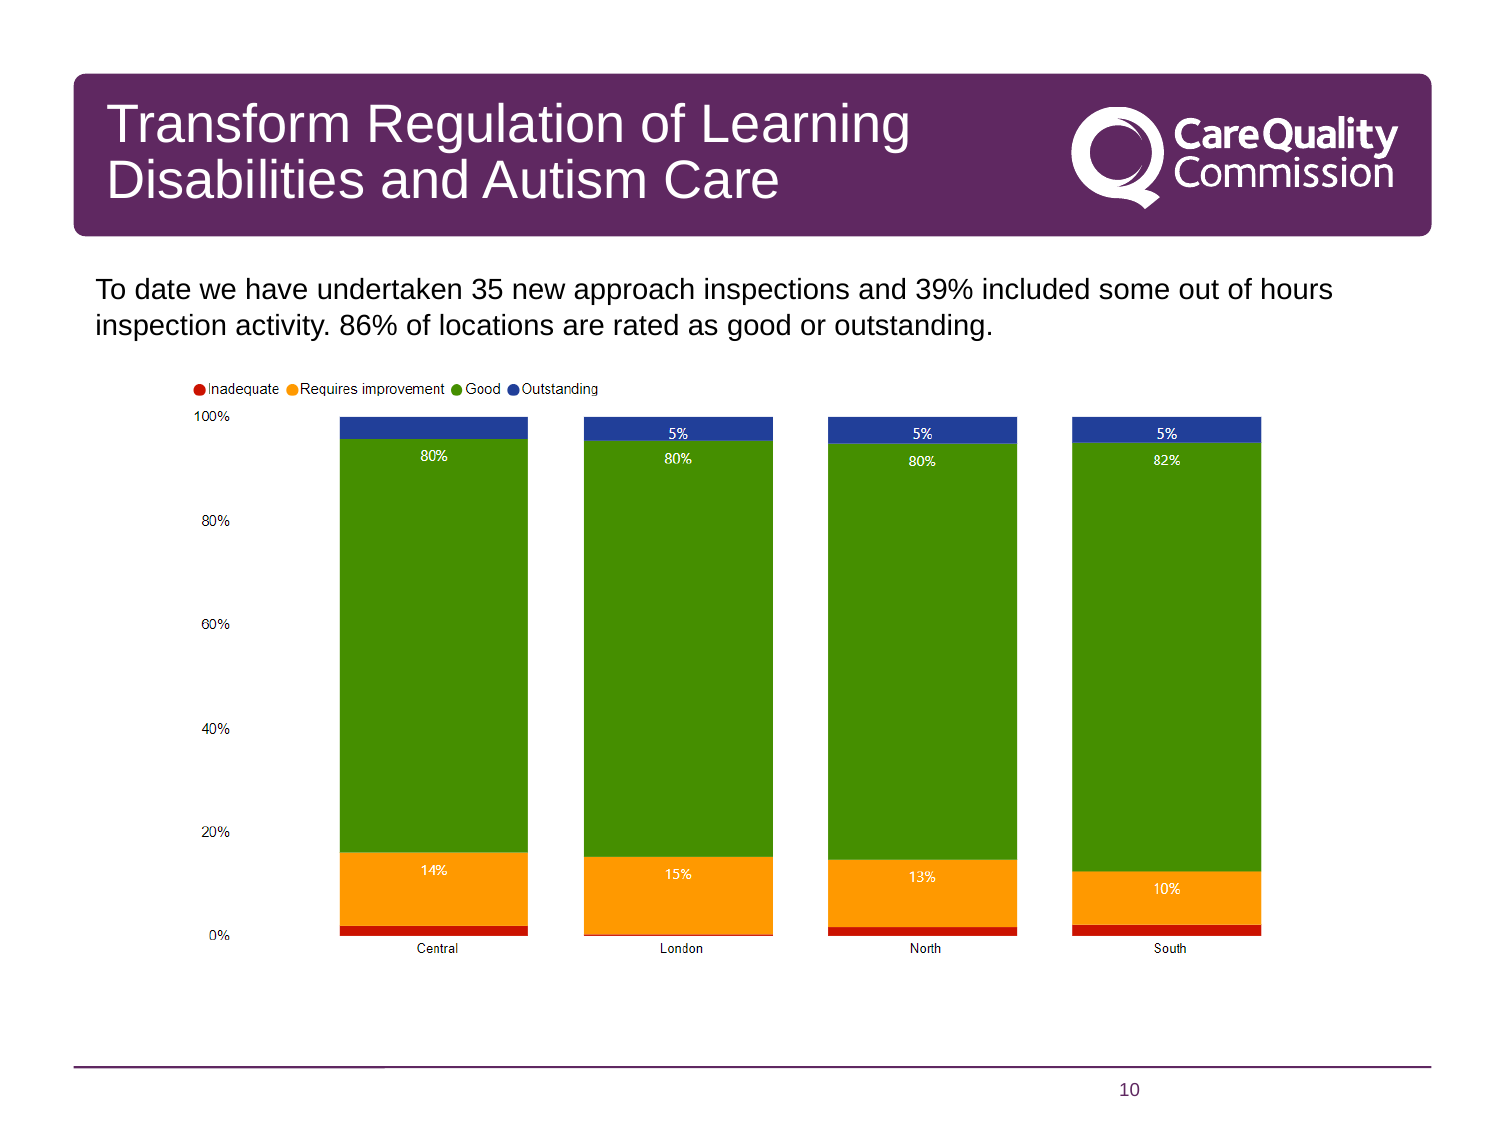

# Transform Regulation of Learning Disabilities and Autism Care
To date we have undertaken 35 new approach inspections and 39% included some out of hours inspection activity. 86% of locations are rated as good or outstanding.